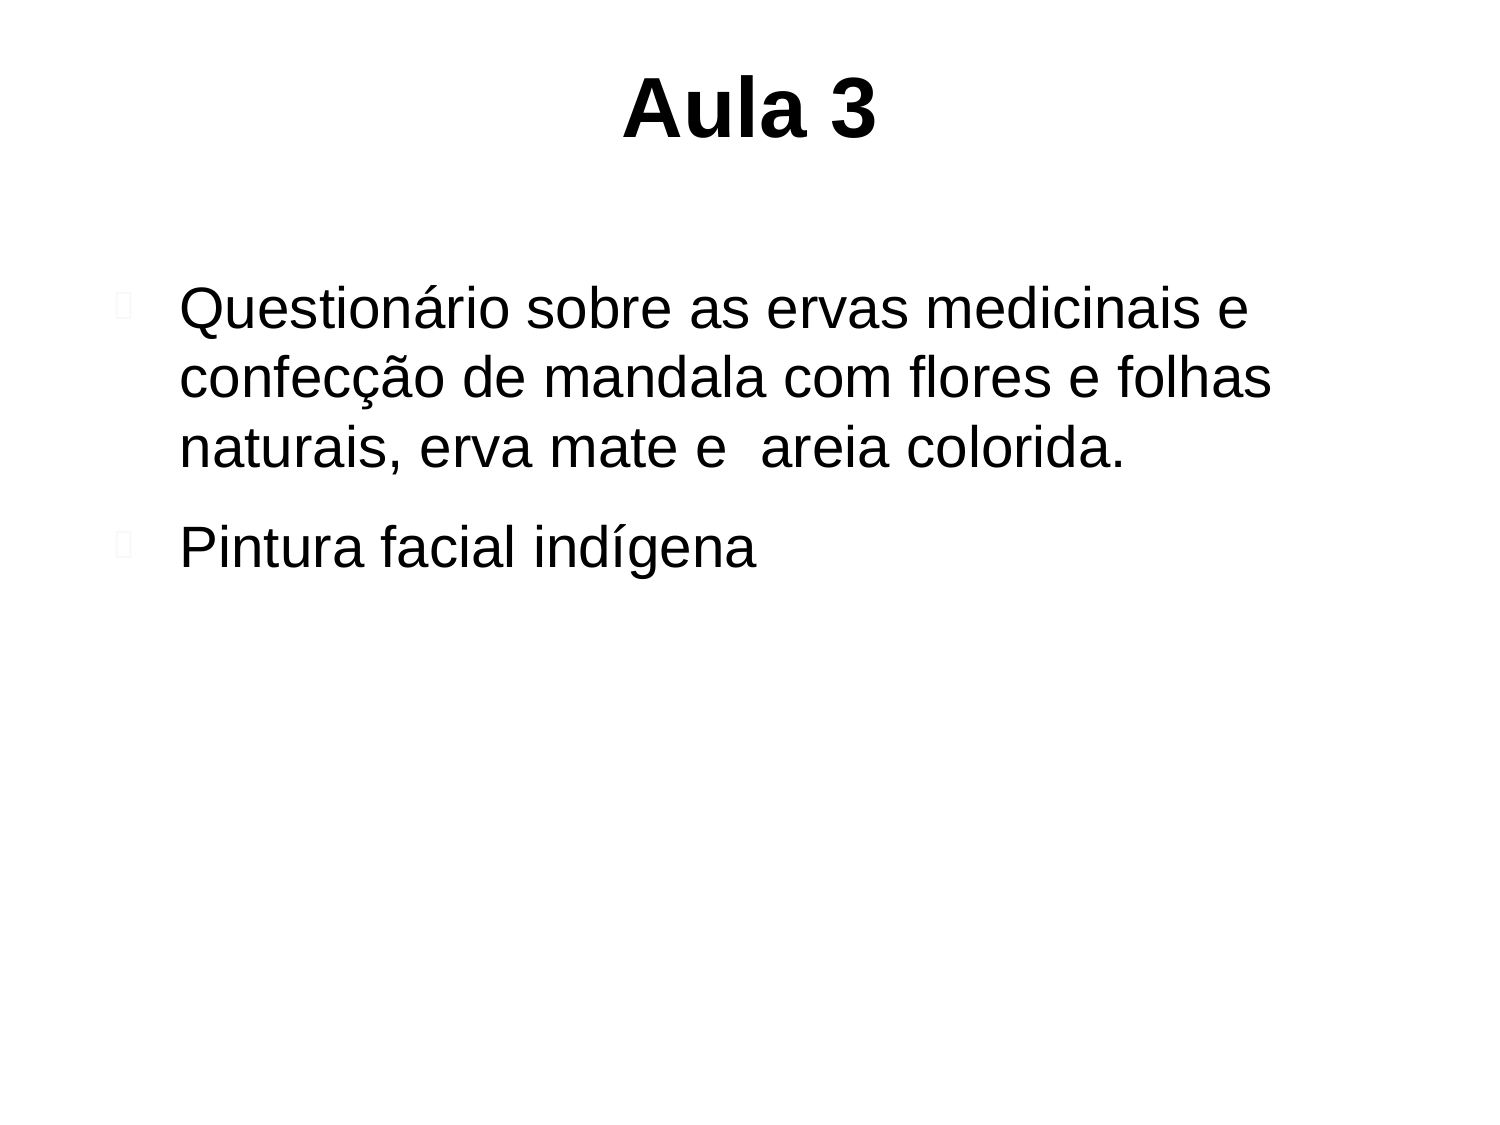

# Aula 3
Questionário sobre as ervas medicinais e confecção de mandala com flores e folhas naturais, erva mate e areia colorida.
Pintura facial indígena